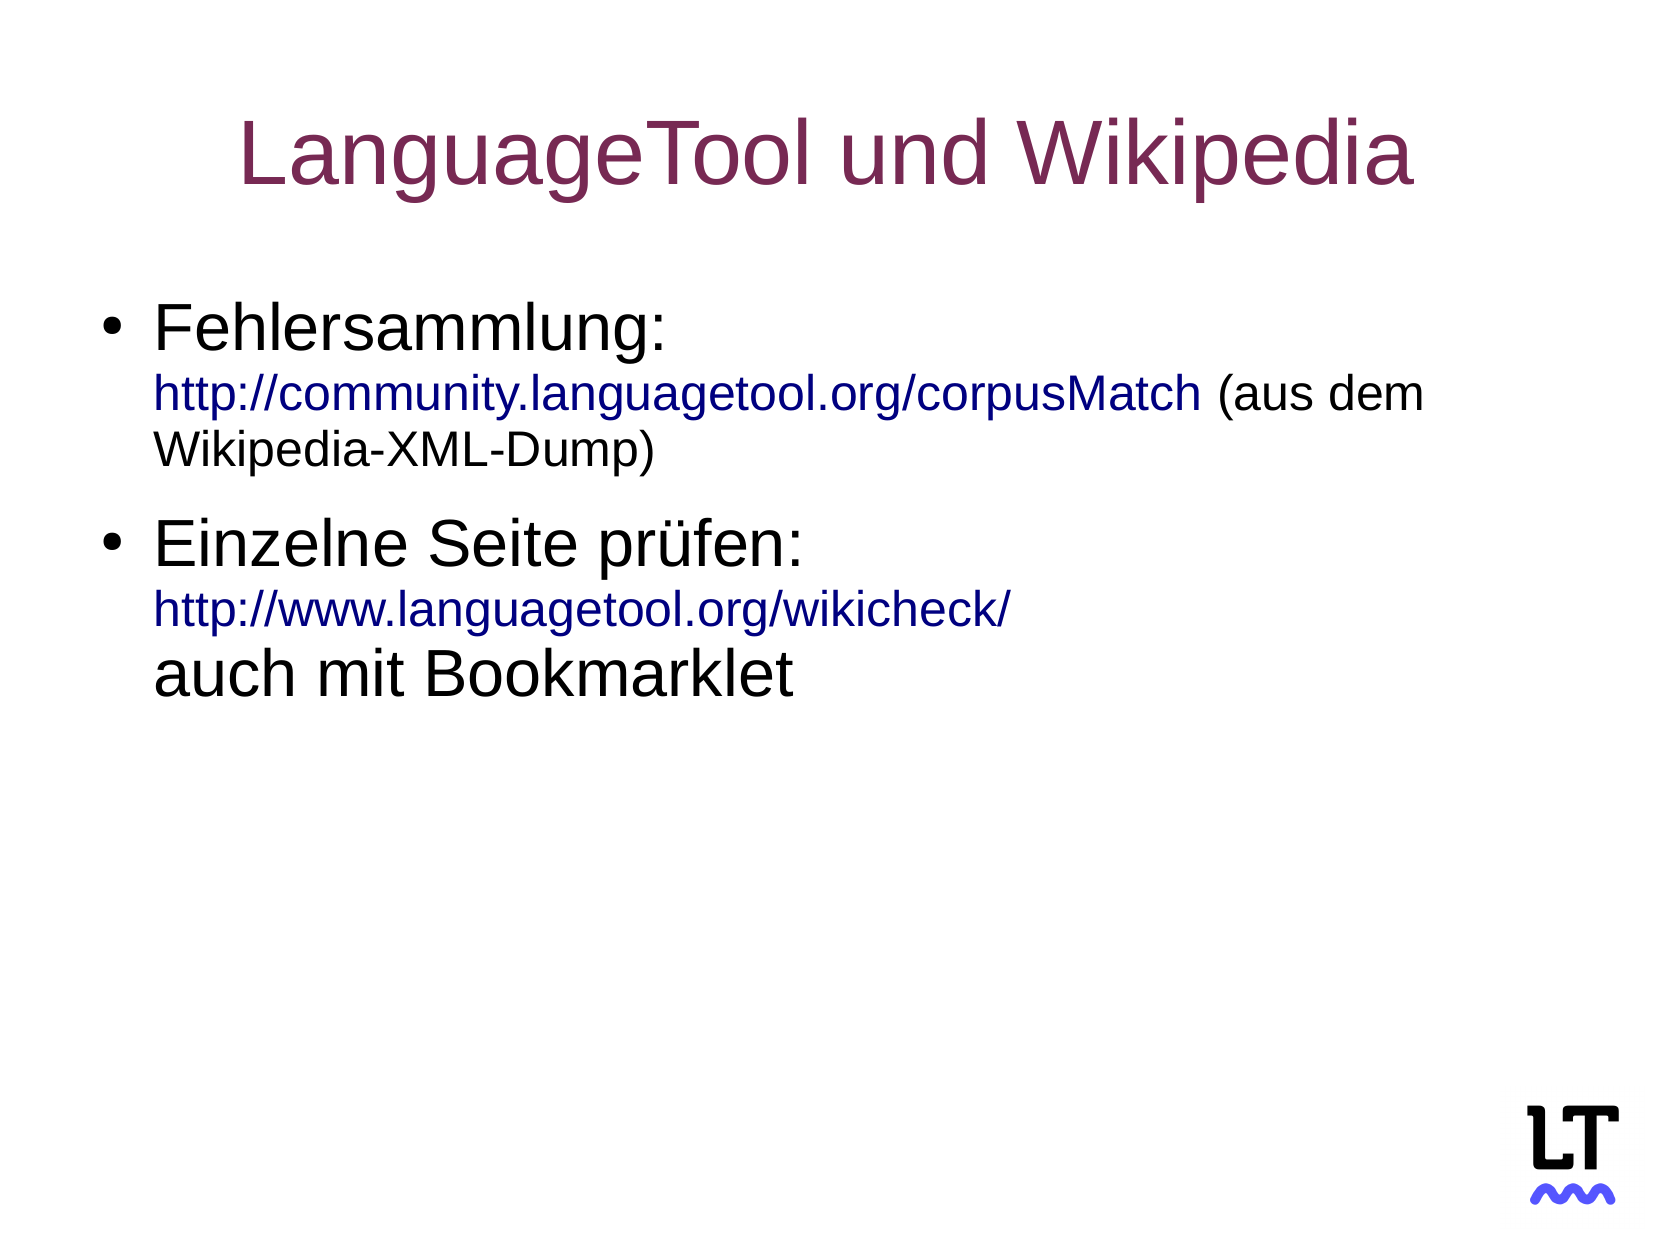

# LanguageTool und Wikipedia
Fehlersammlung:http://community.languagetool.org/corpusMatch (aus dem Wikipedia-XML-Dump)
Einzelne Seite prüfen: http://www.languagetool.org/wikicheck/
auch mit Bookmarklet